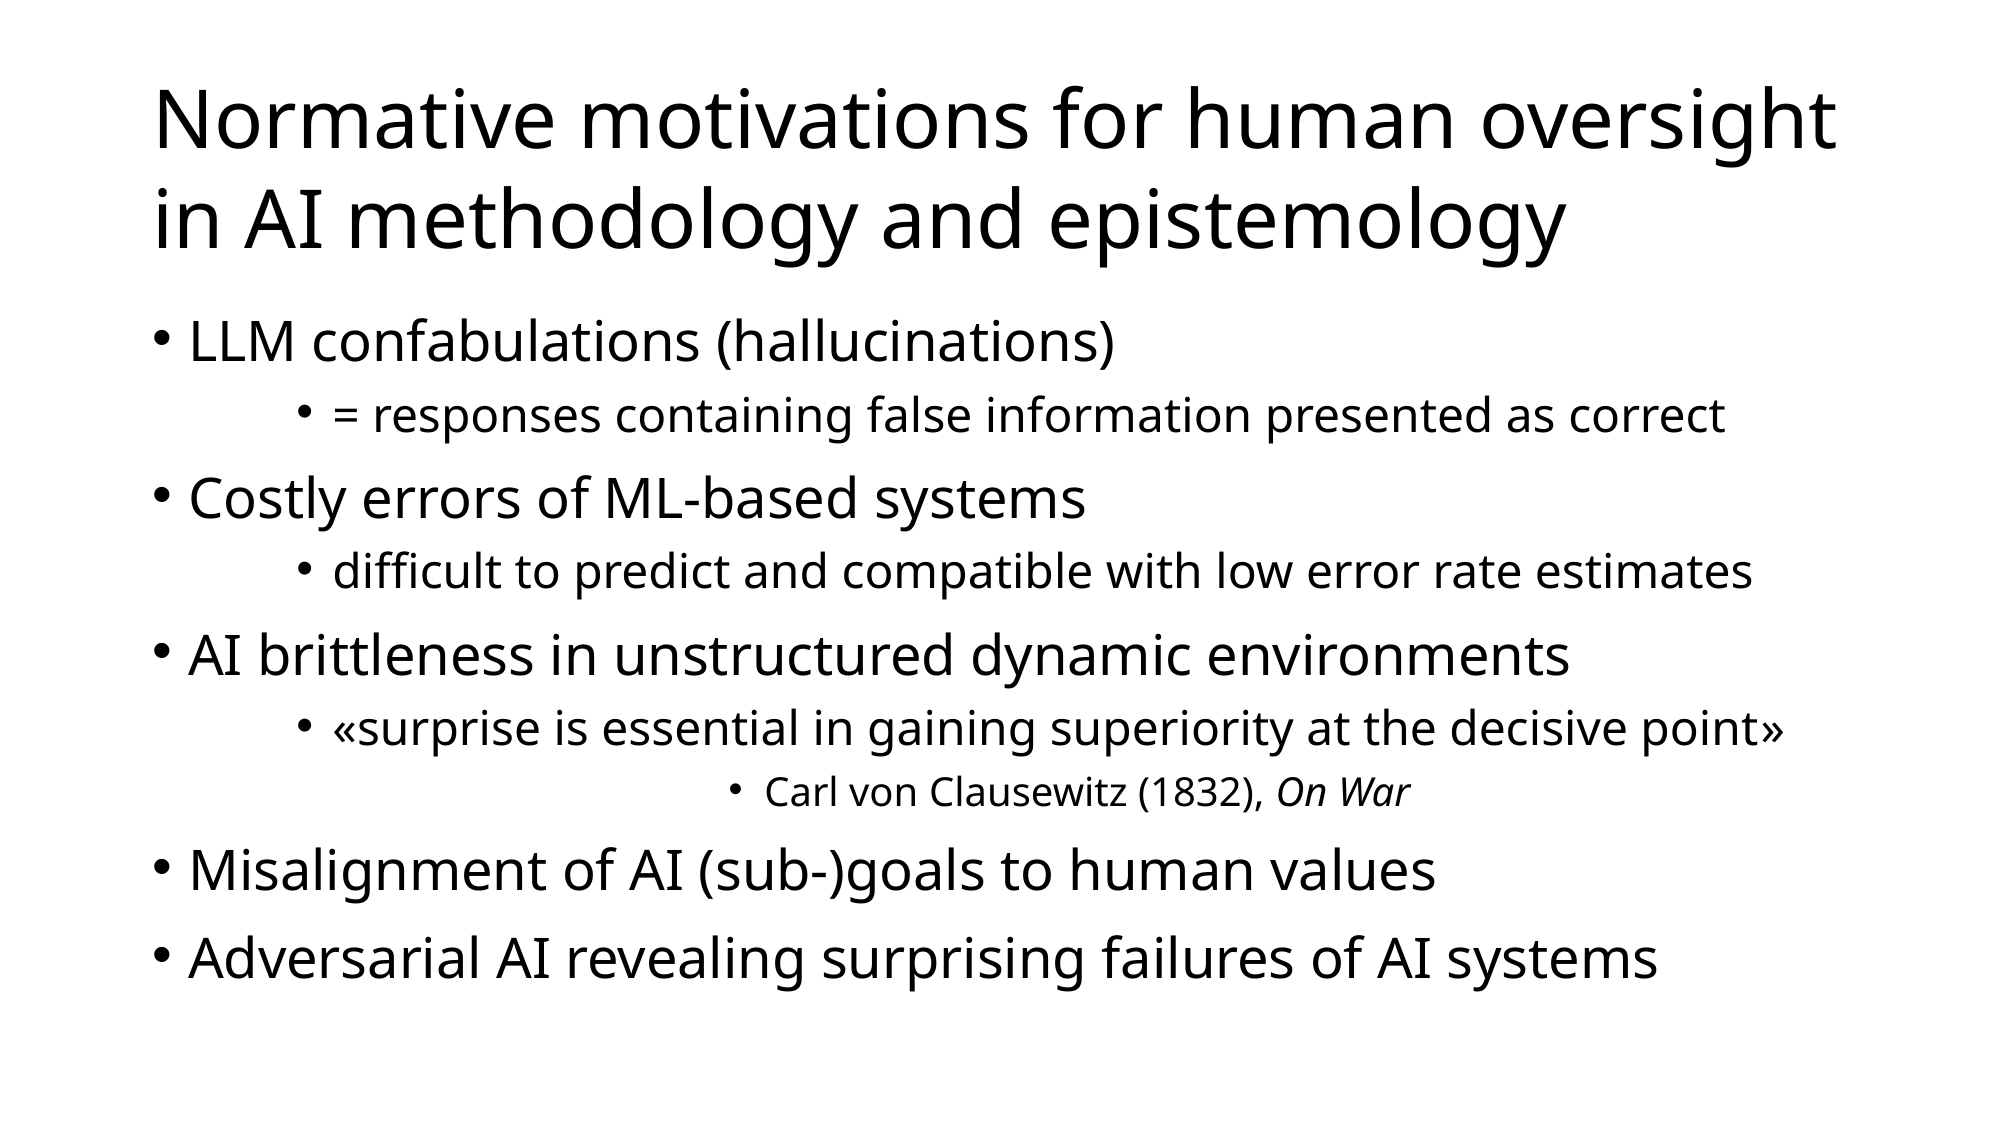

# Normative motivations for human oversight in AI methodology and epistemology
LLM confabulations (hallucinations)
= responses containing false information presented as correct
Costly errors of ML-based systems
difficult to predict and compatible with low error rate estimates
AI brittleness in unstructured dynamic environments
«surprise is essential in gaining superiority at the decisive point»
Carl von Clausewitz (1832), On War
Misalignment of AI (sub-)goals to human values
Adversarial AI revealing surprising failures of AI systems